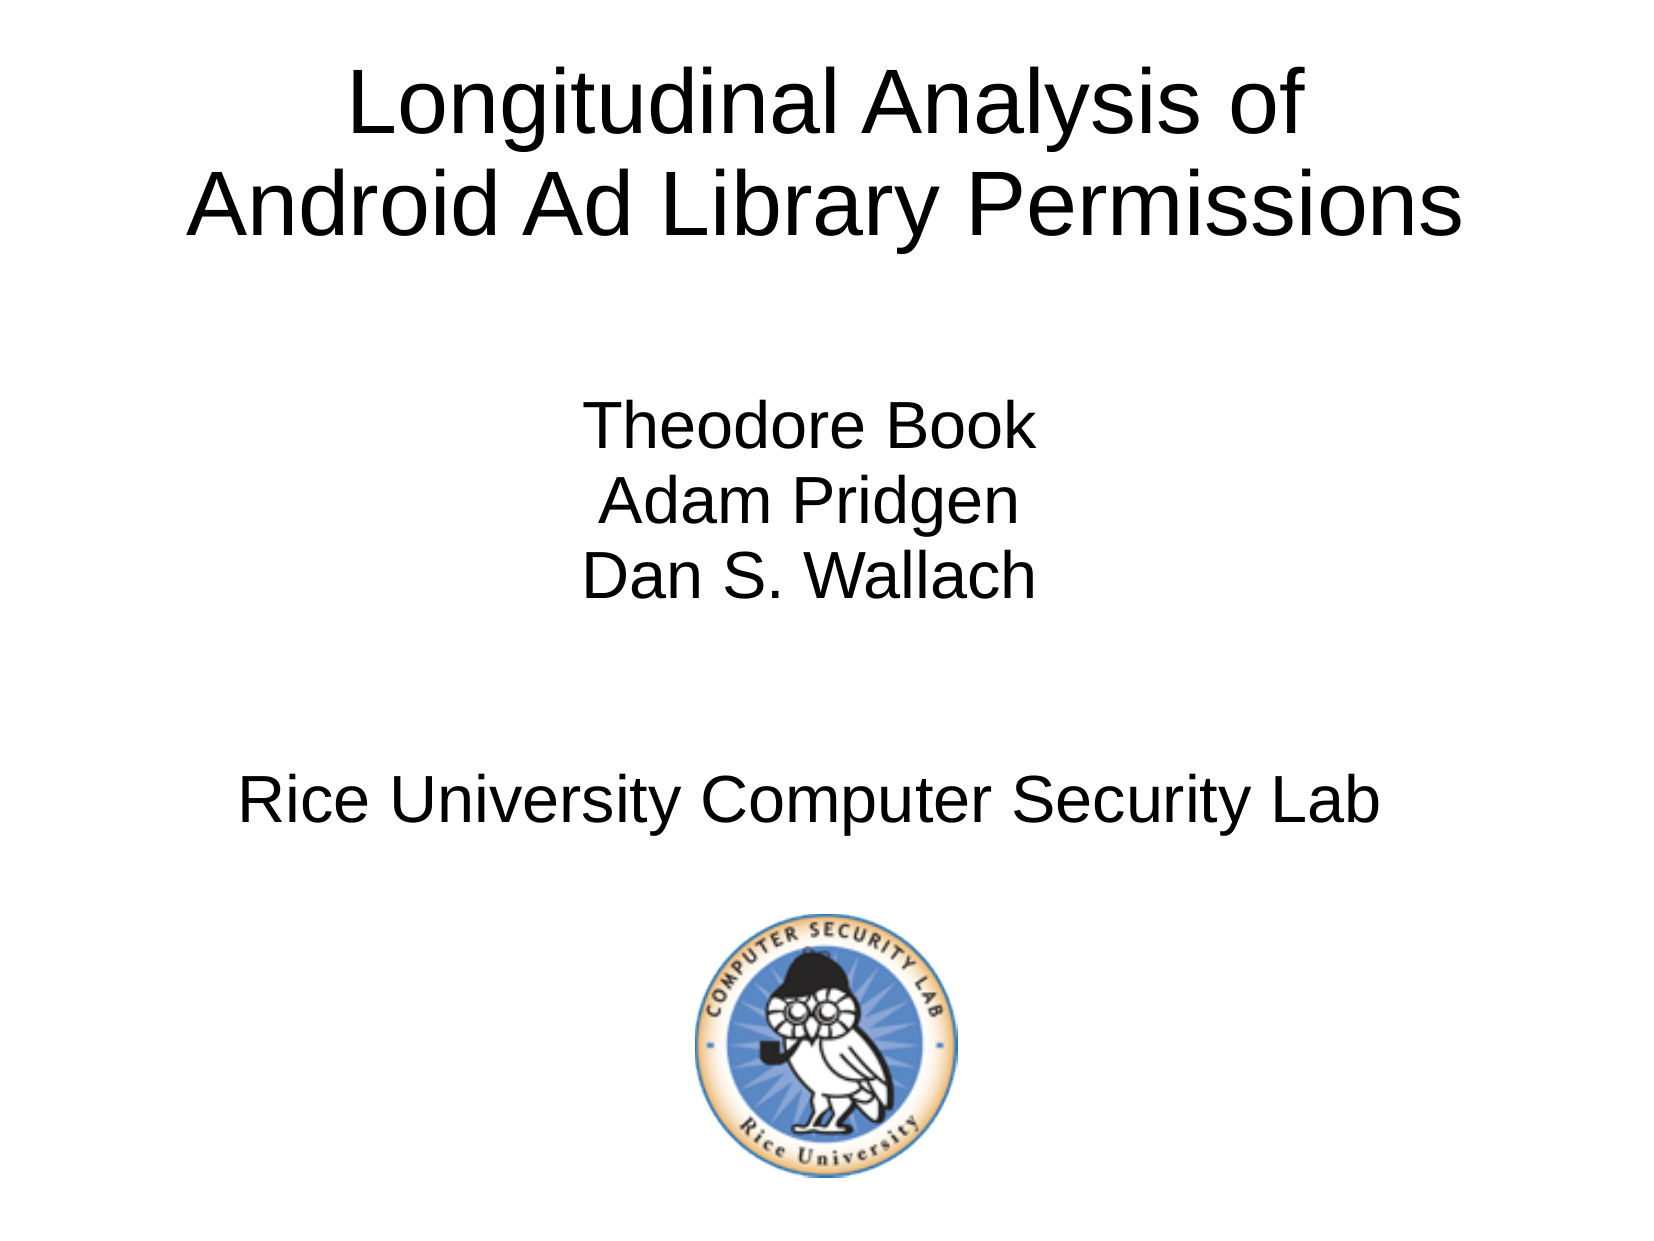

# Longitudinal Analysis of Android Ad Library Permissions
Theodore Book
Adam Pridgen
Dan S. Wallach
Rice University Computer Security Lab